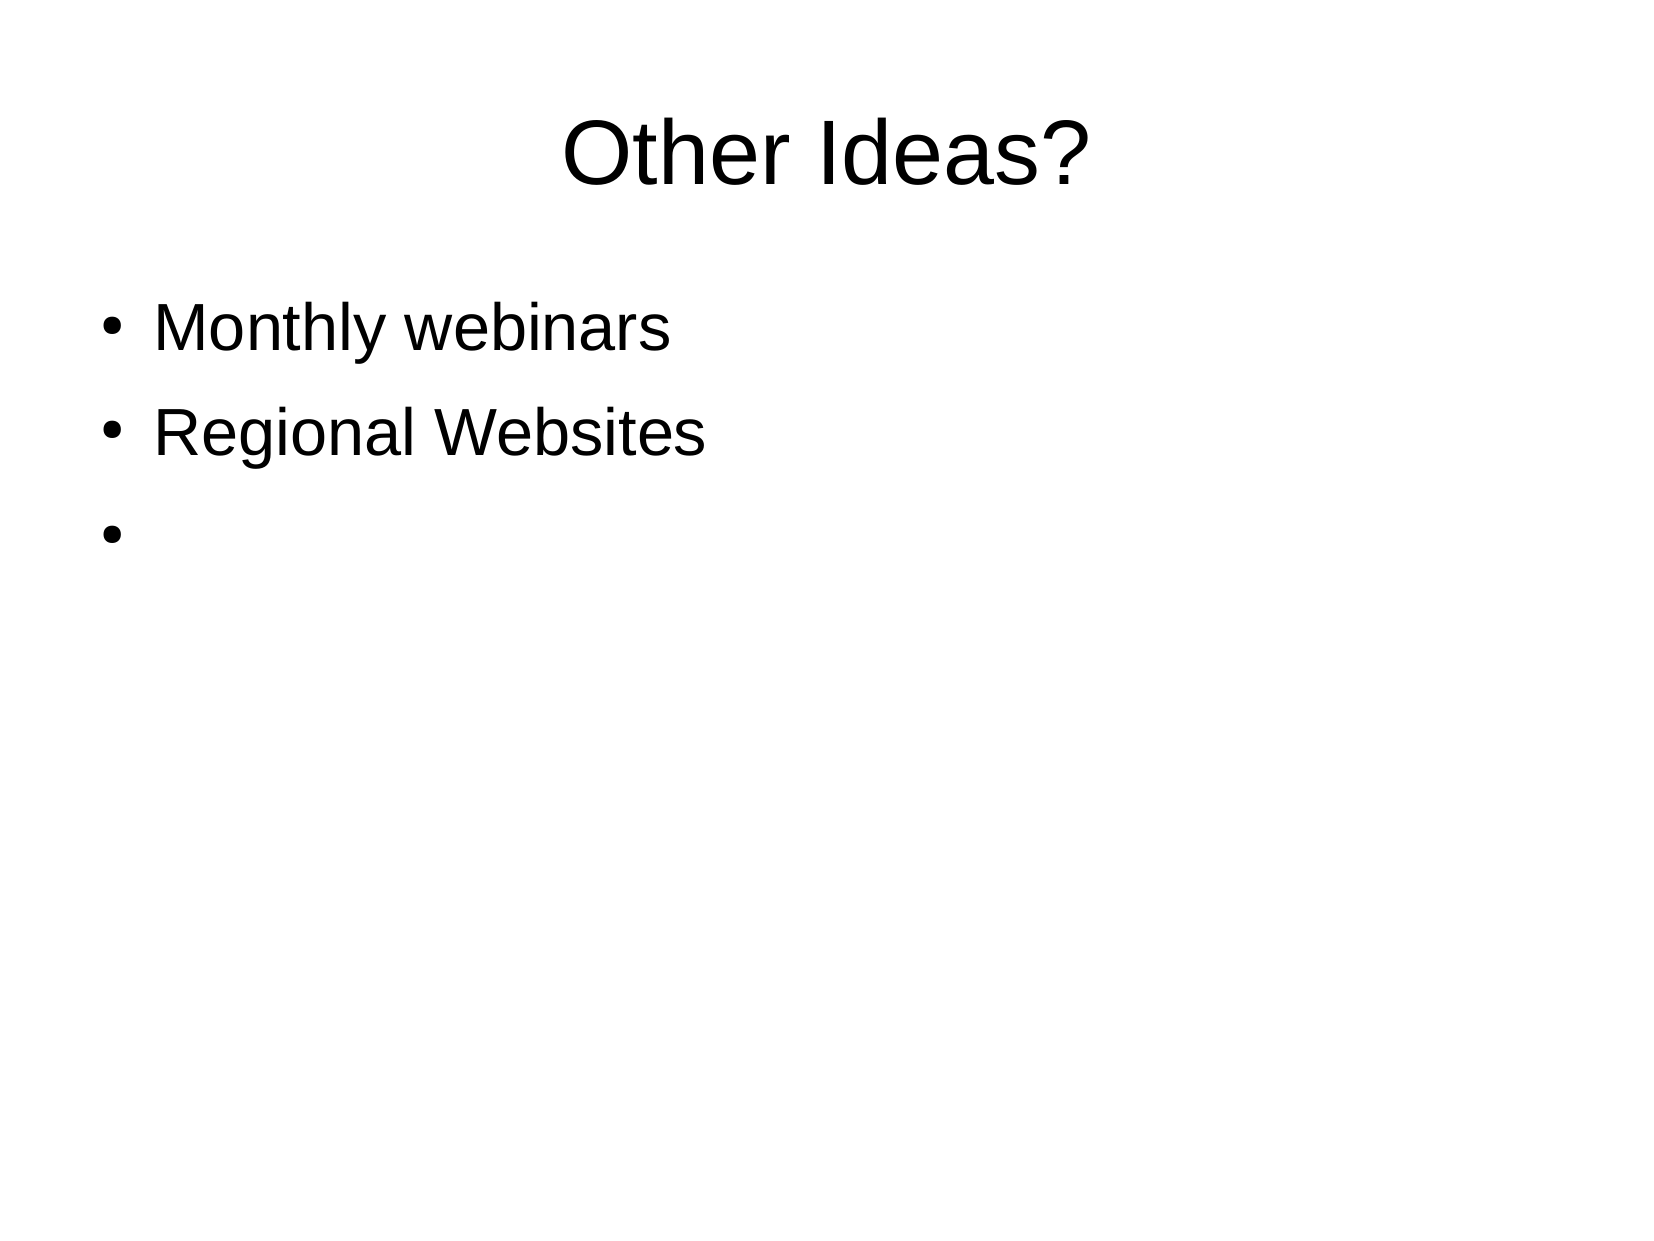

# Other Ideas?
Monthly webinars
Regional Websites